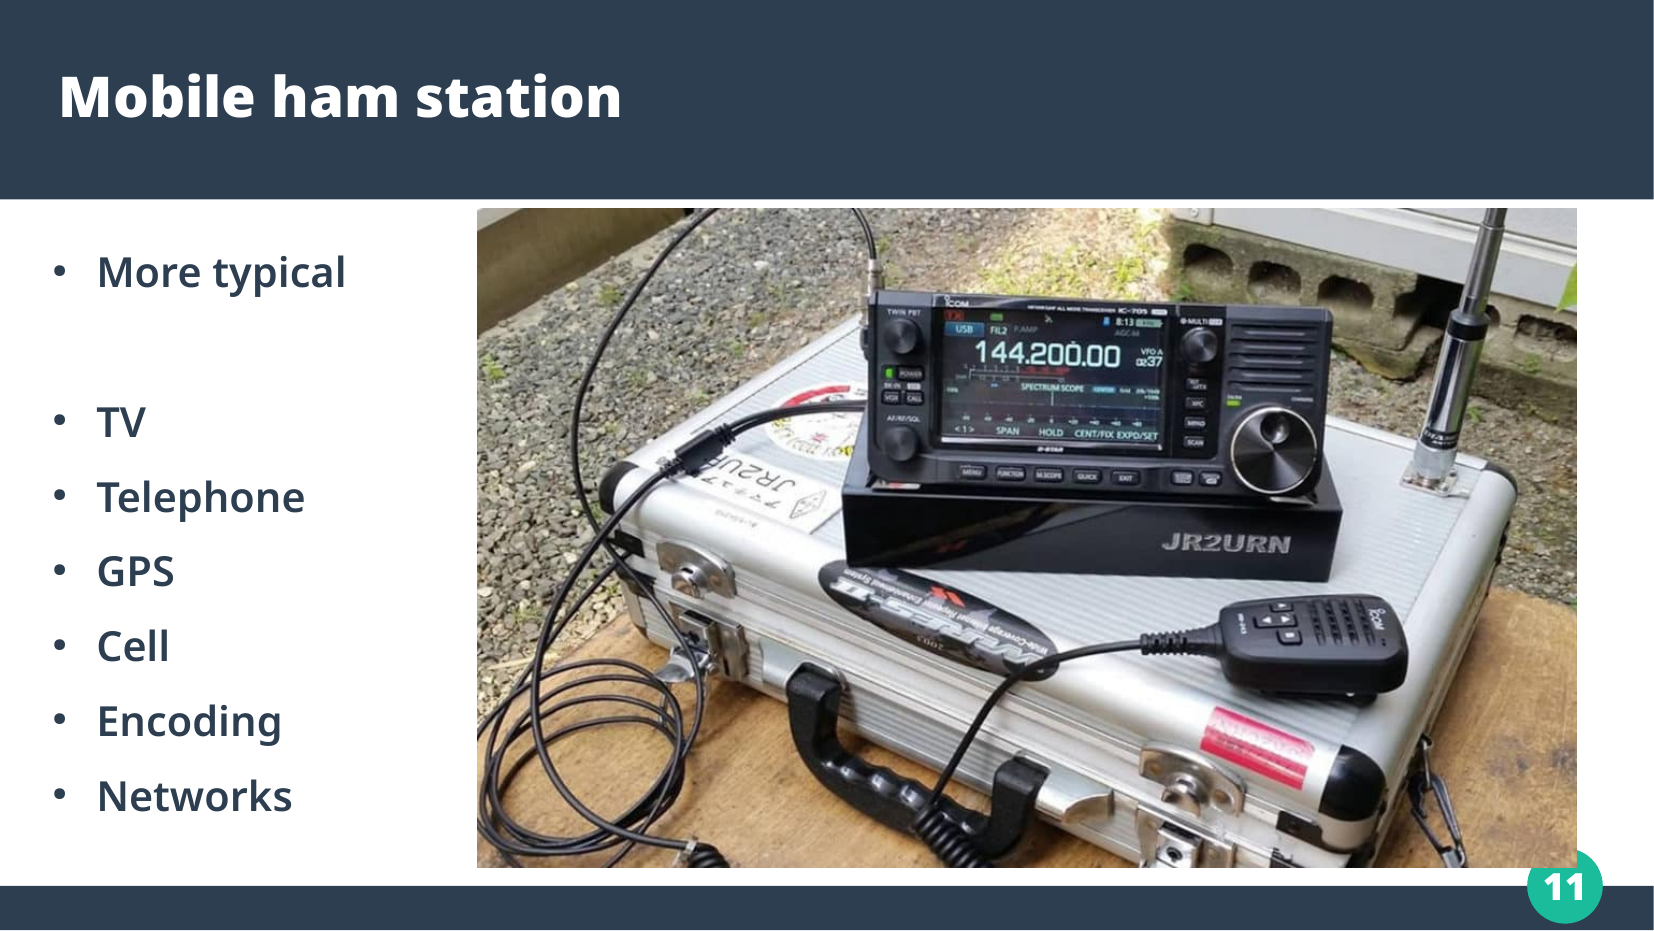

# Mobile ham station
More typical
TV
Telephone
GPS
Cell
Encoding
Networks